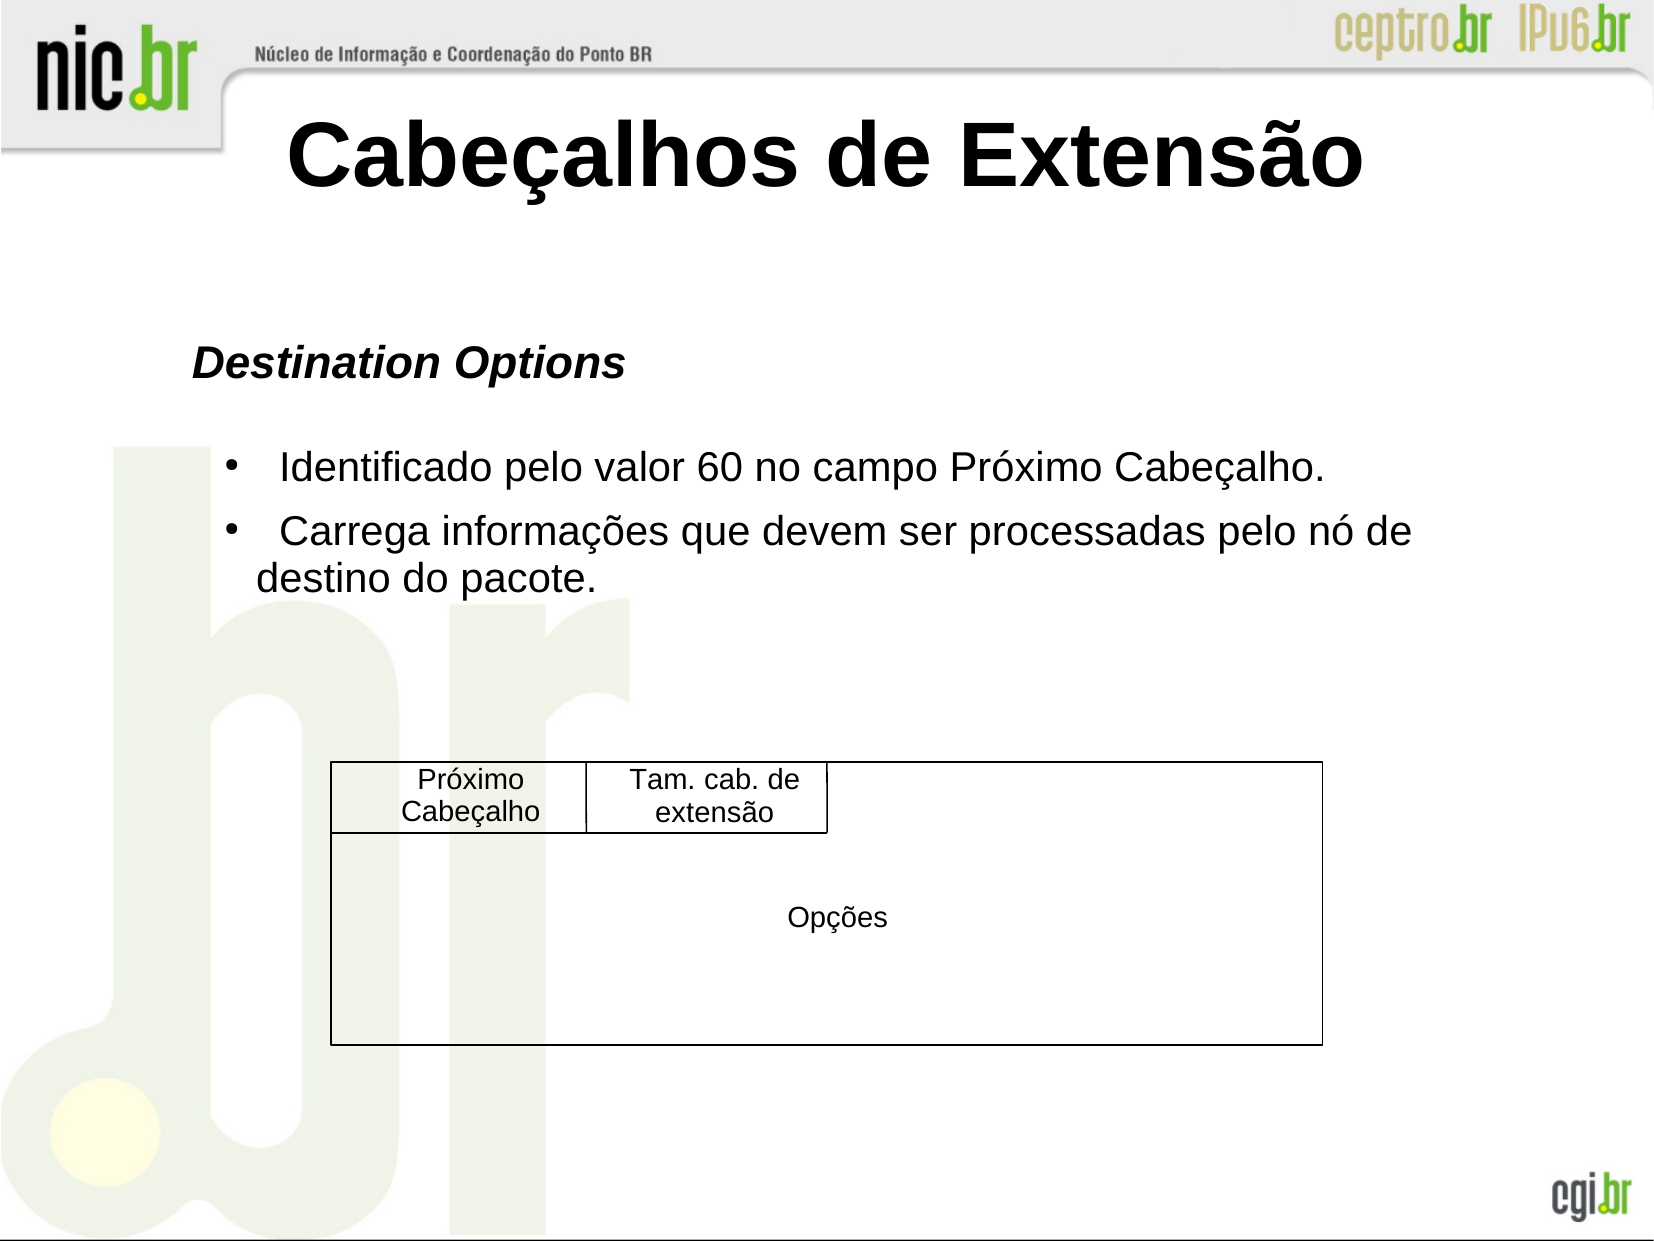

Cabeçalhos de Extensão
Destination Options
 Identificado pelo valor 60 no campo Próximo Cabeçalho.
 Carrega informações que devem ser processadas pelo nó de destino do pacote.
Próximo
Cabeçalho
Tam. cab. de
extensão
 Opções